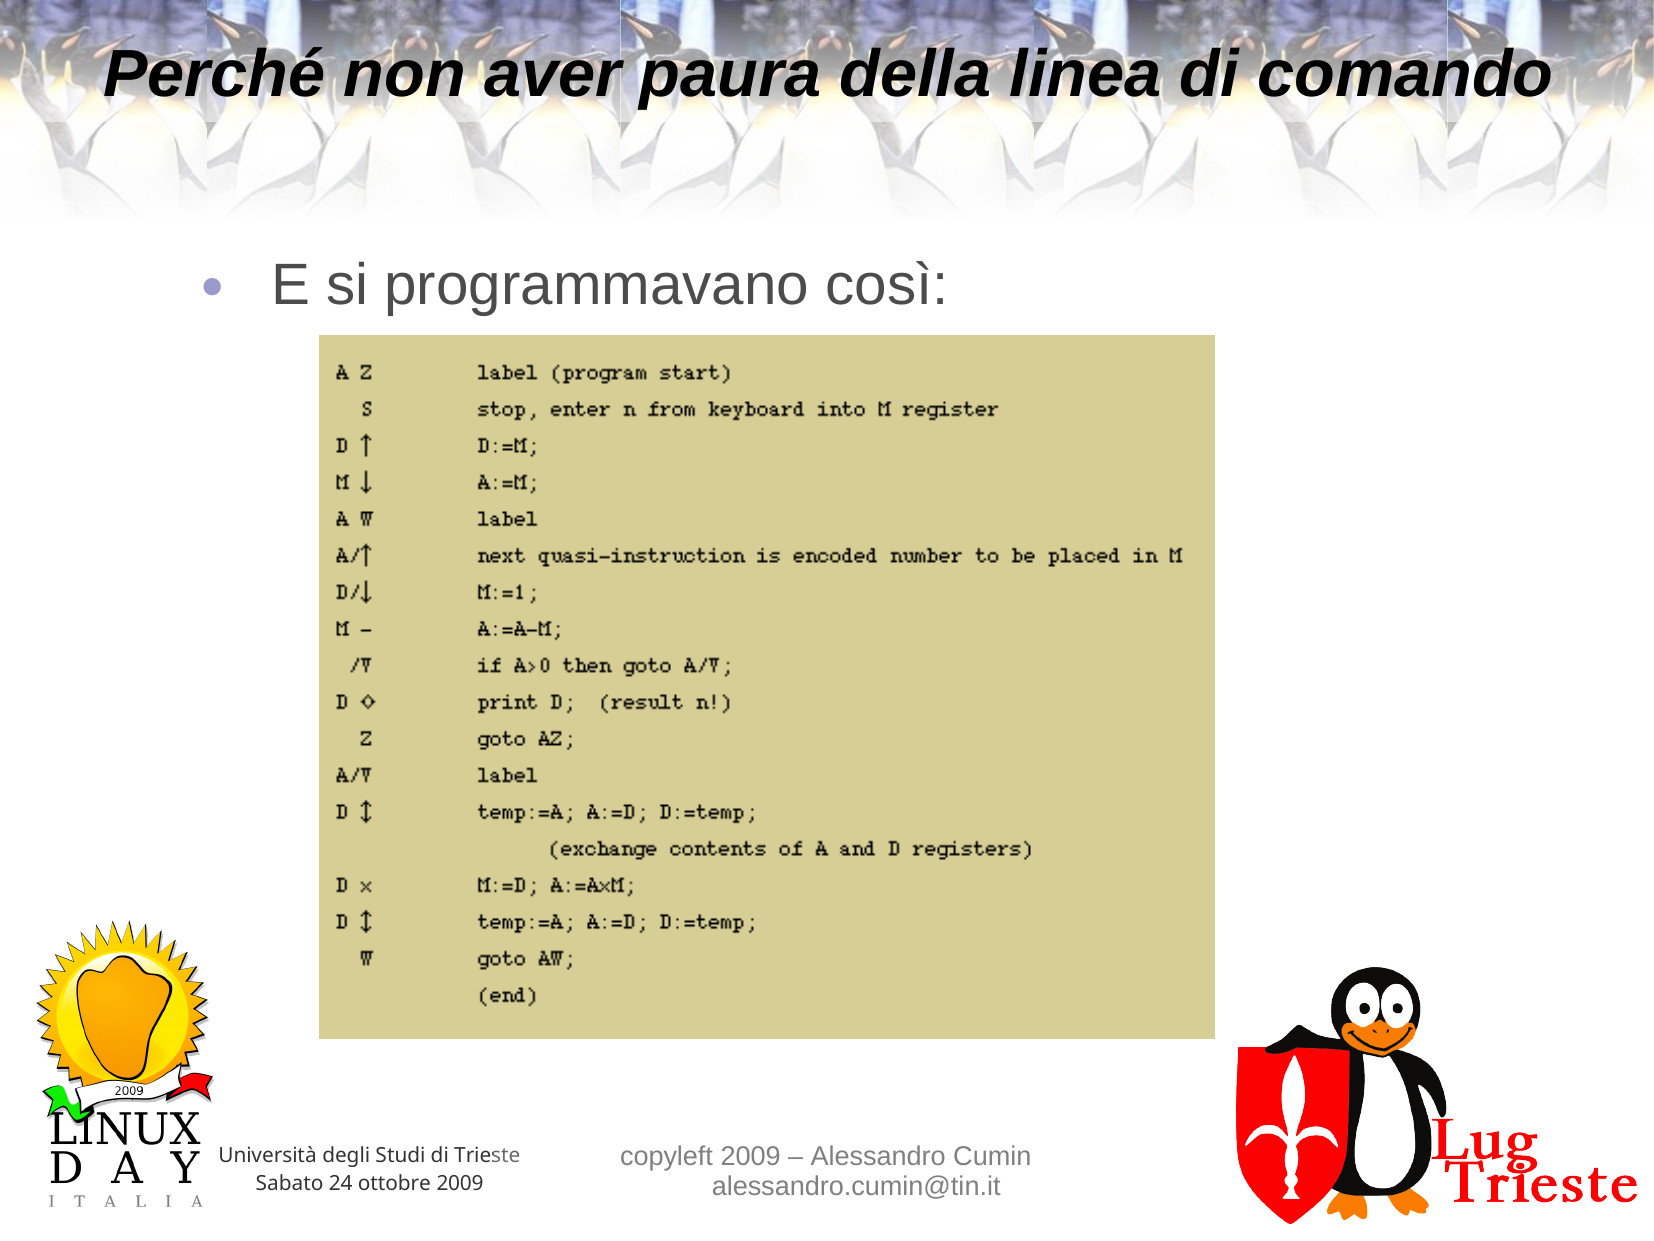

# Perché non aver paura della linea di comando
E si programmavano così: